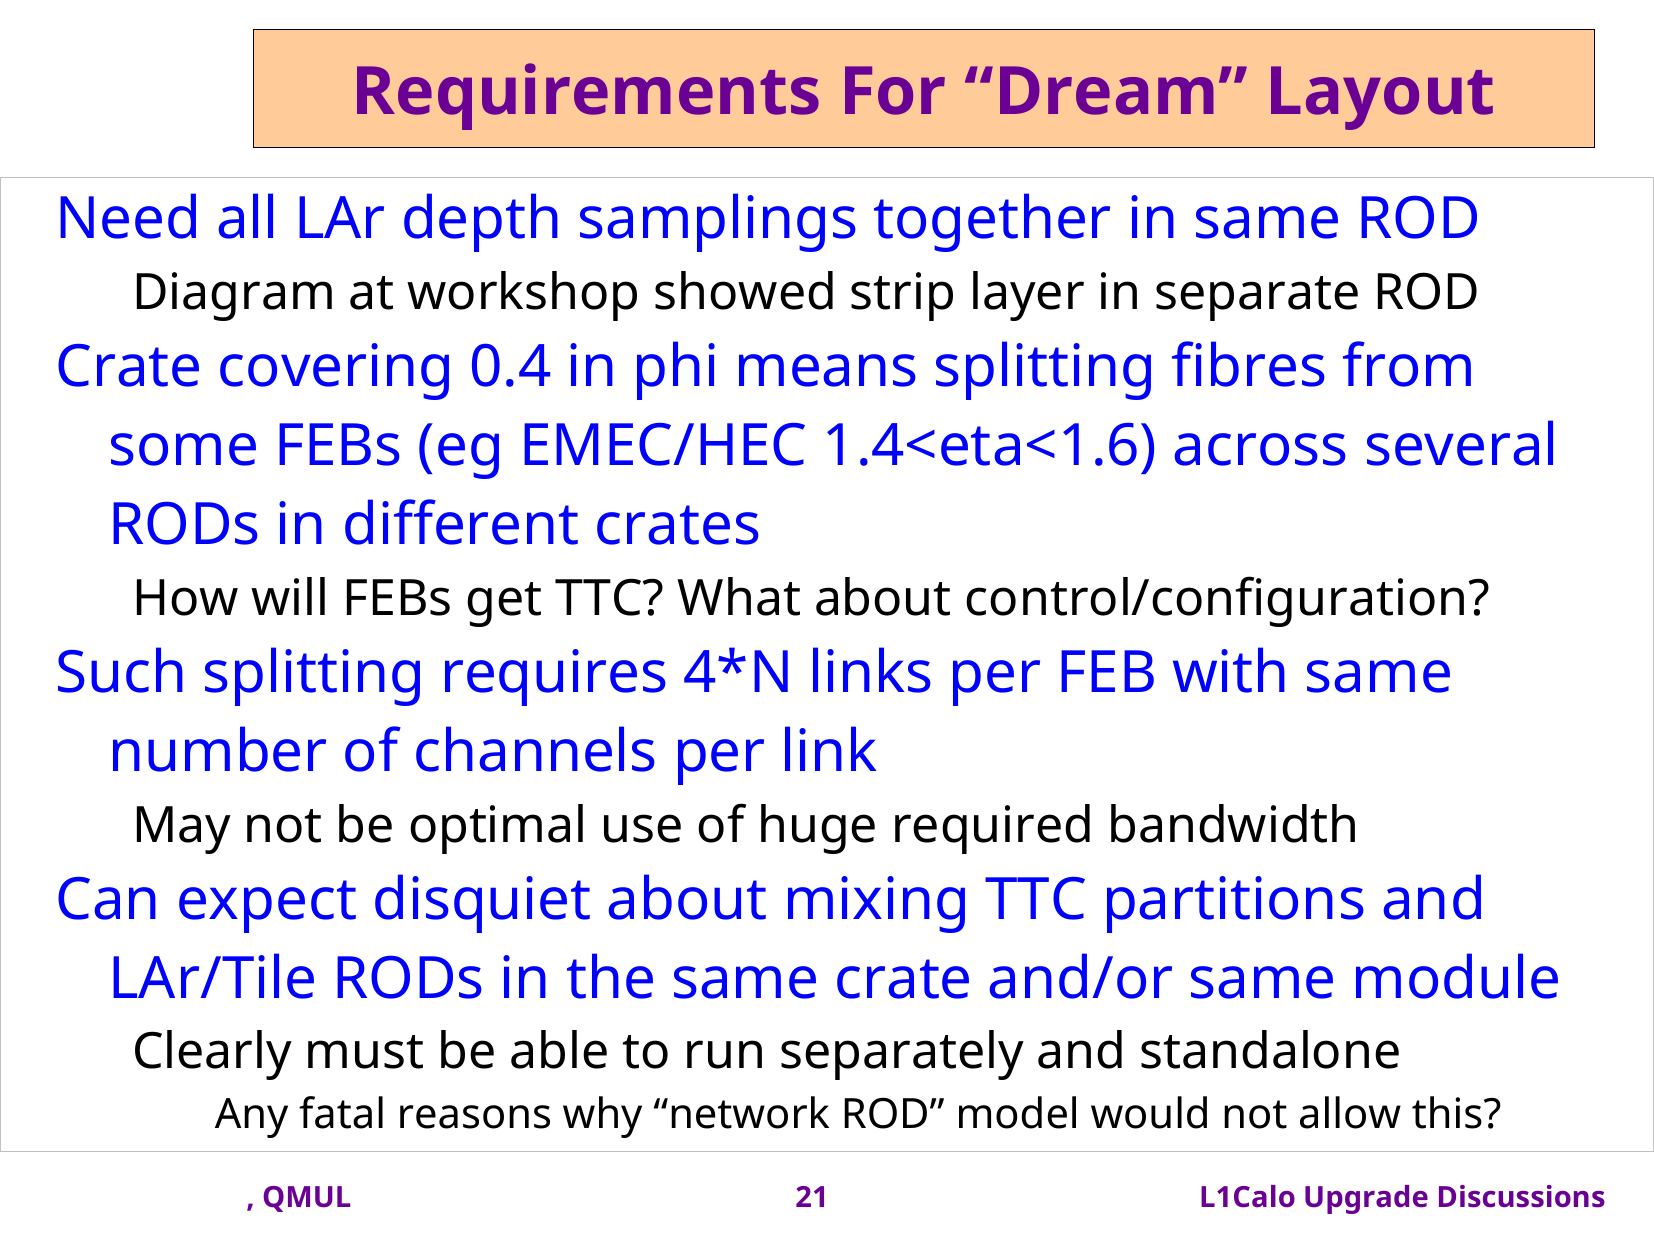

# Requirements For “Dream” Layout
Need all LAr depth samplings together in same ROD
Diagram at workshop showed strip layer in separate ROD
Crate covering 0.4 in phi means splitting fibres from some FEBs (eg EMEC/HEC 1.4<eta<1.6) across several RODs in different crates
How will FEBs get TTC? What about control/configuration?
Such splitting requires 4*N links per FEB with same number of channels per link
May not be optimal use of huge required bandwidth
Can expect disquiet about mixing TTC partitions and LAr/Tile RODs in the same crate and/or same module
Clearly must be able to run separately and standalone
Any fatal reasons why “network ROD” model would not allow this?